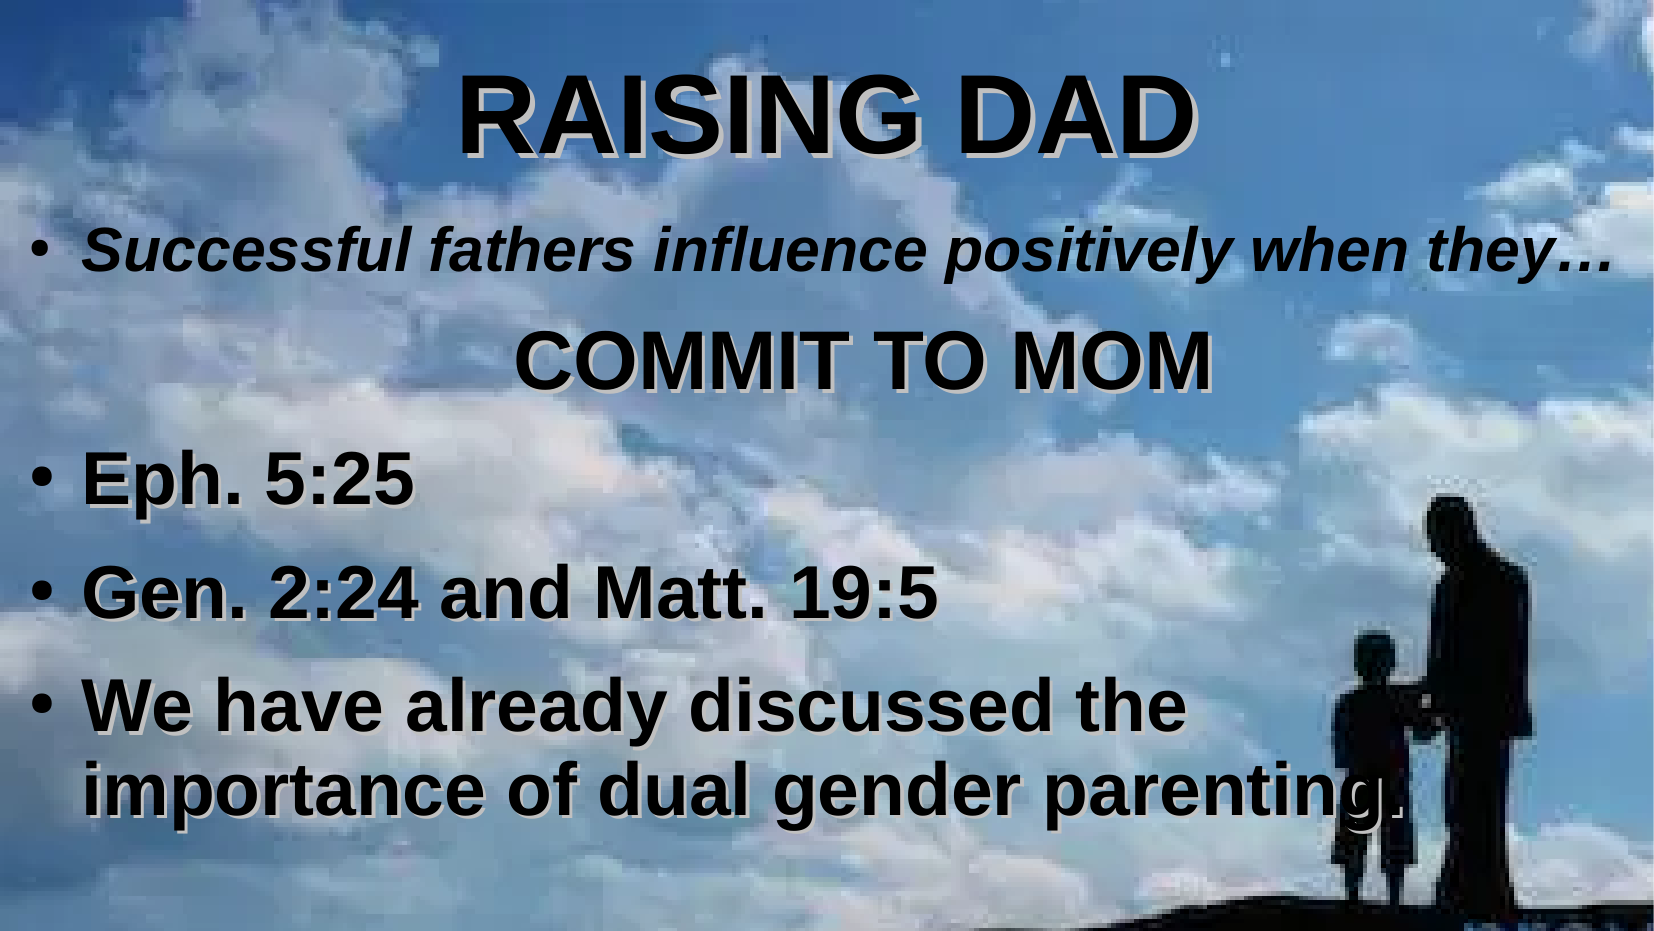

# RAISING DAD
Successful fathers influence positively when they…
COMMIT TO MOM
Eph. 5:25
Gen. 2:24 and Matt. 19:5
We have already discussed the importance of dual gender parenting.